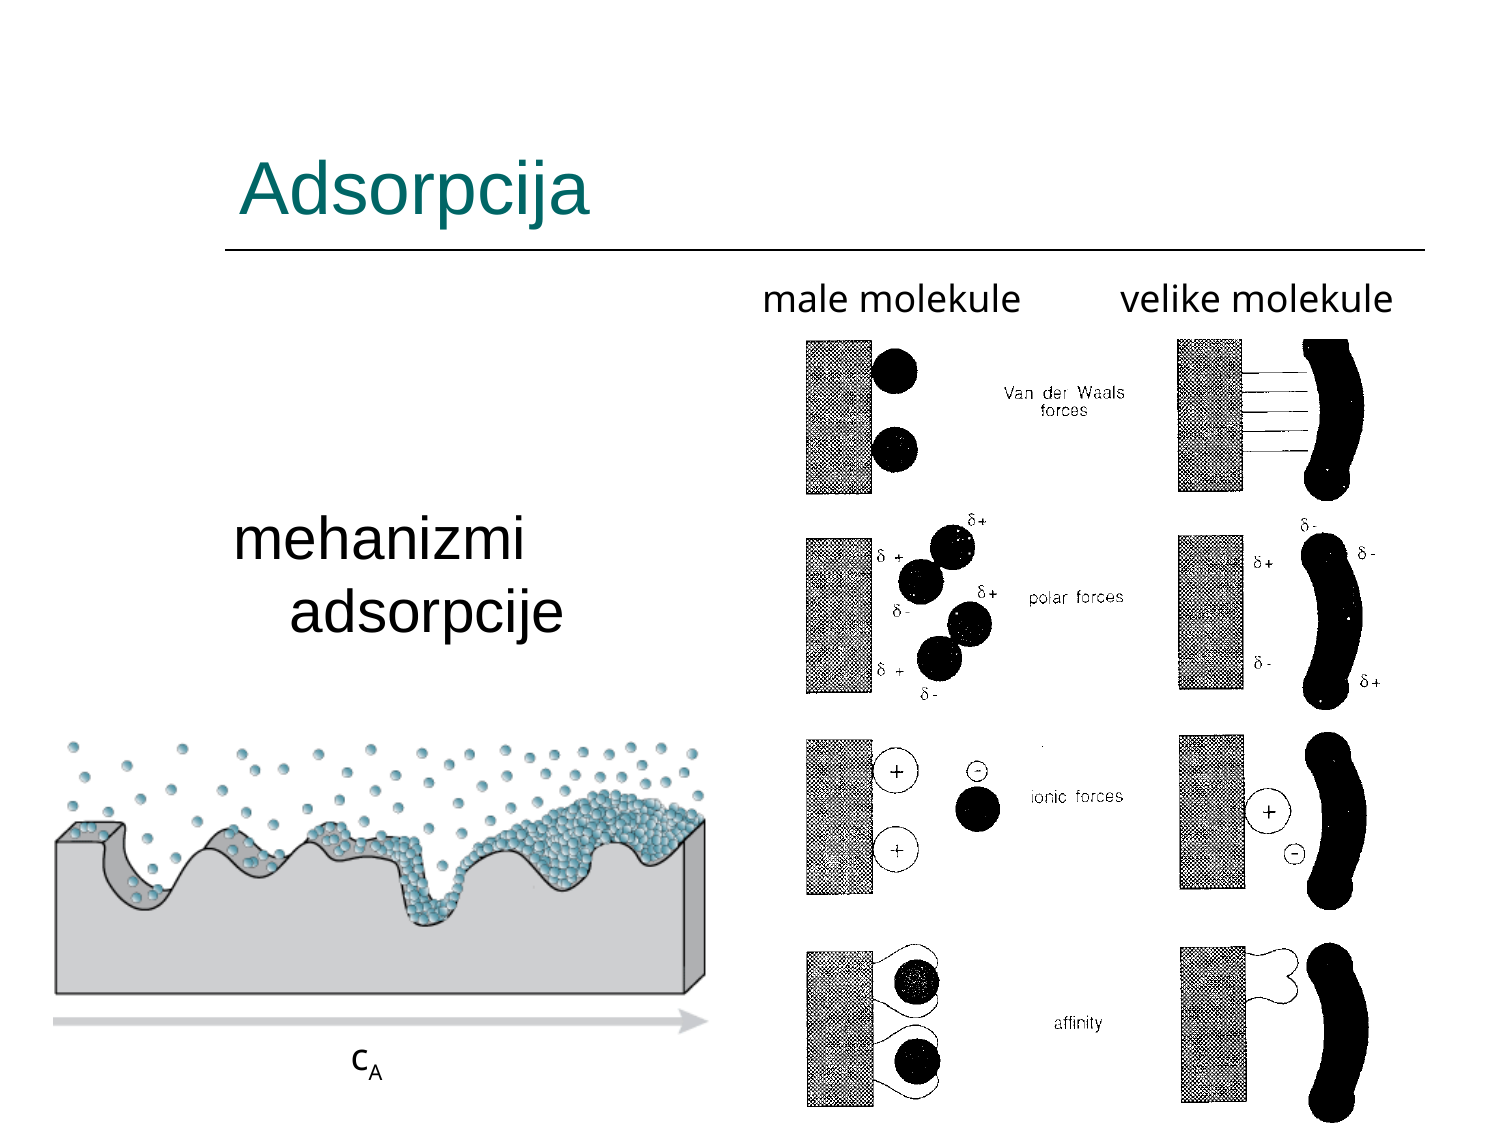

# Adsorpcija
male molekule	 velike molekule
mehanizmi adsorpcije
cA